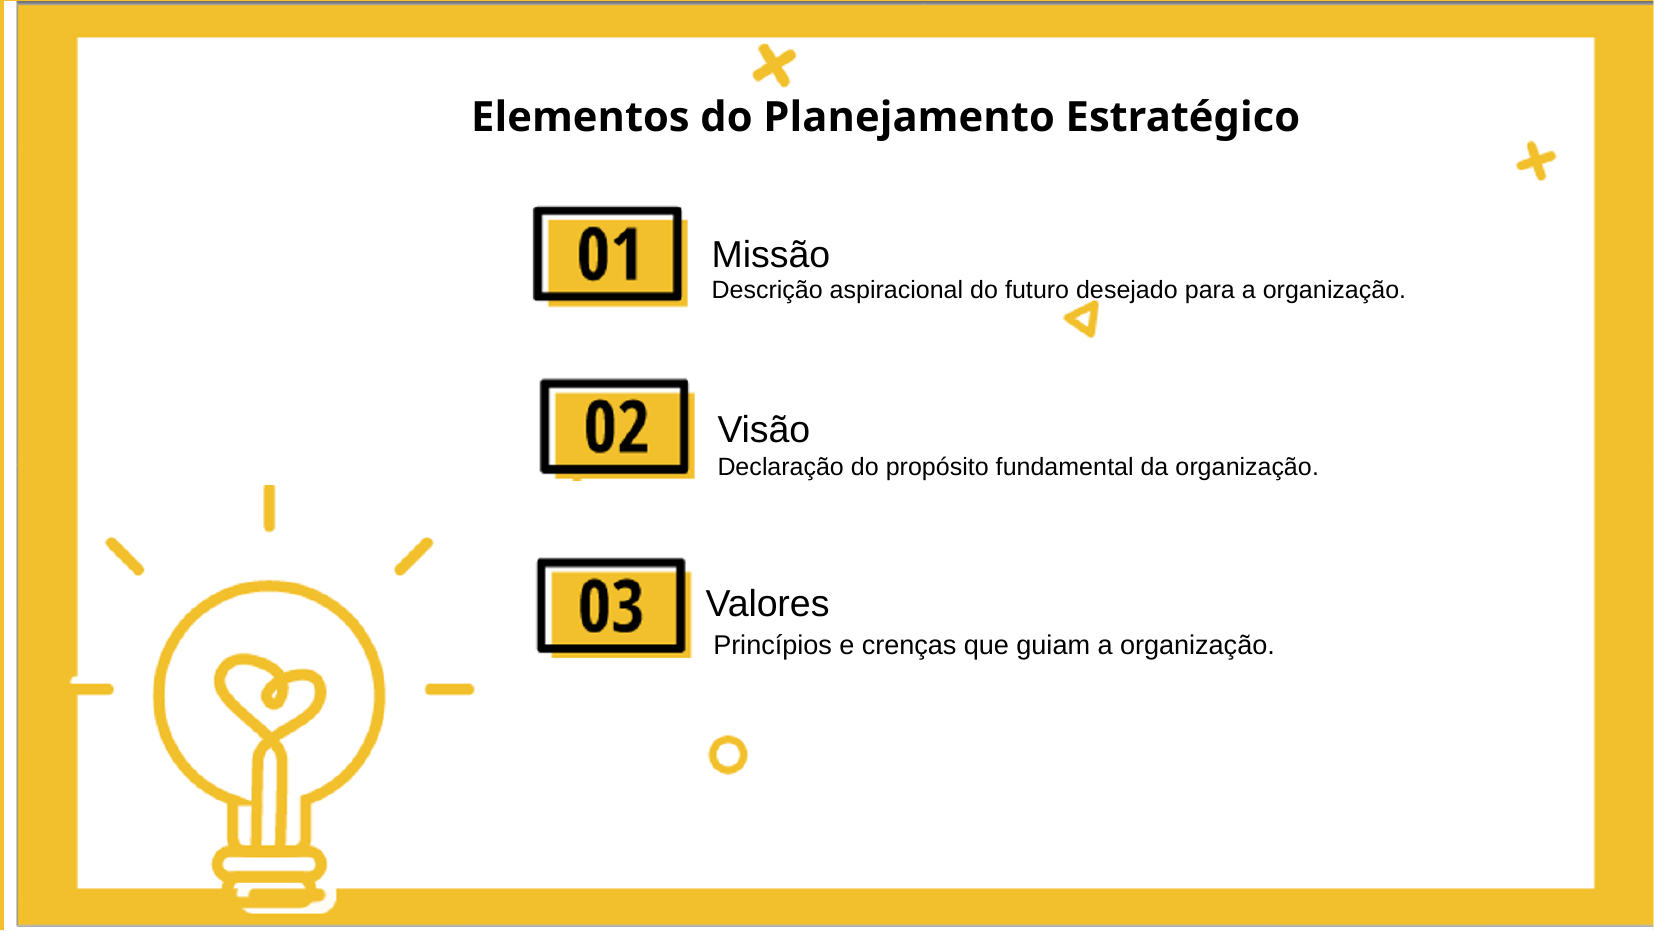

Elementos do Planejamento Estratégico
Missão
Descrição aspiracional do futuro desejado para a organização.
Visão
Maximiza o uso eficiente dos recursos.
Declaração do propósito fundamental da organização.
Valores
Princípios e crenças que guiam a organização.